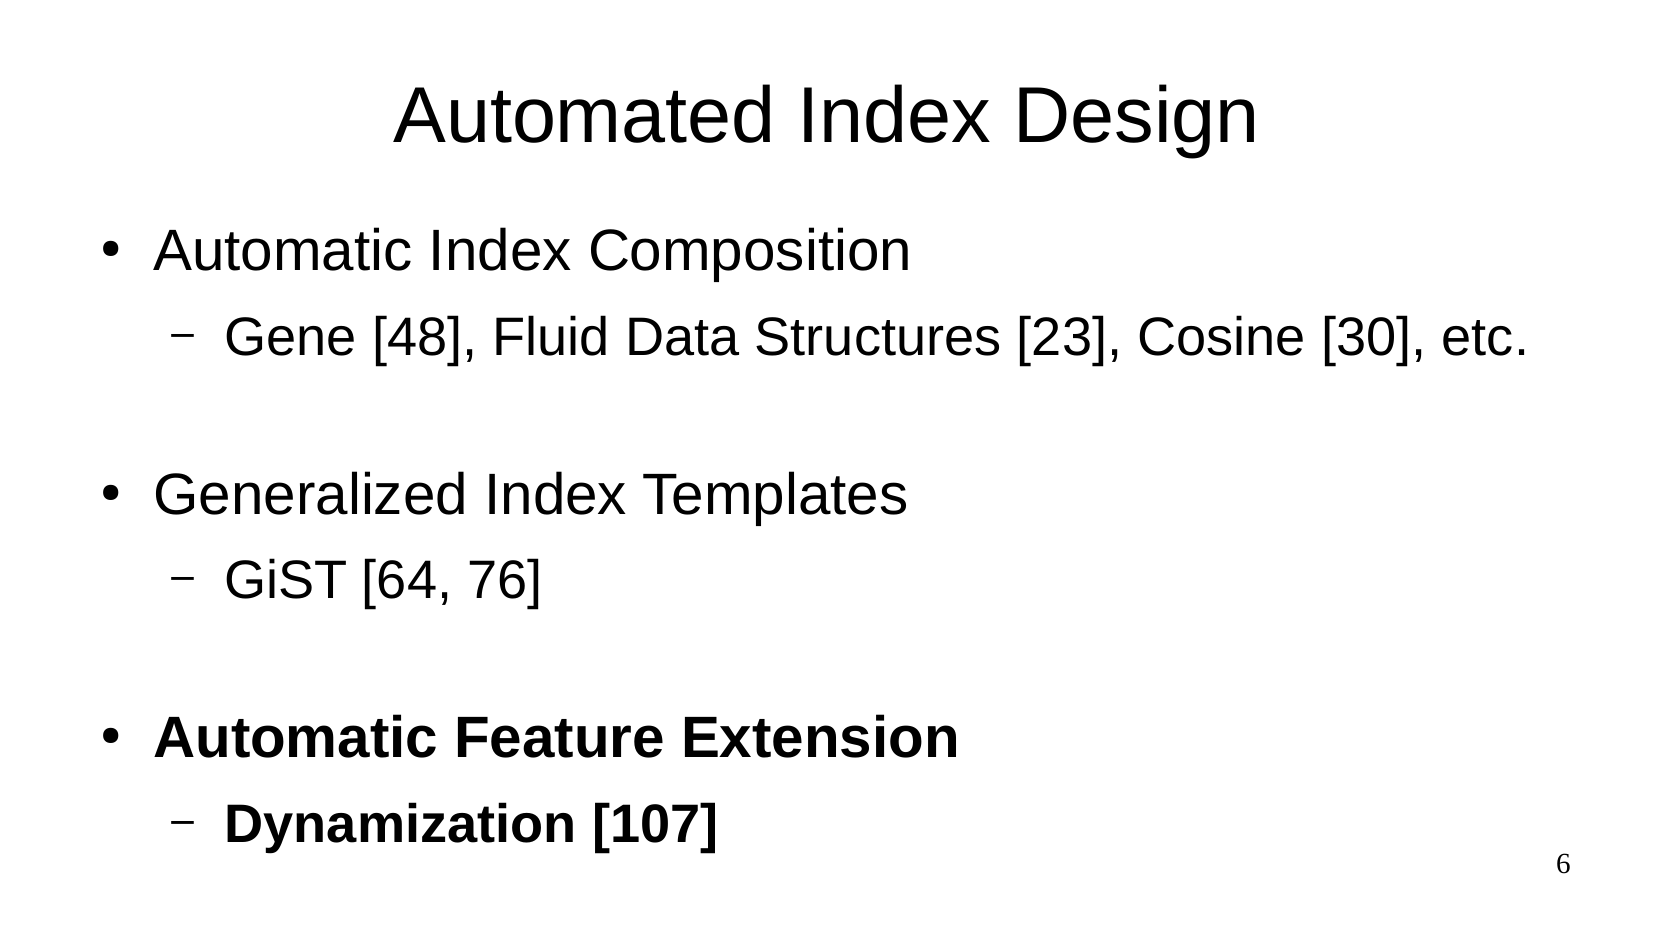

# Automated Index Design
Automatic Index Composition
Gene [48], Fluid Data Structures [23], Cosine [30], etc.
Generalized Index Templates
GiST [64, 76]
Automatic Feature Extension
Dynamization [107]
6